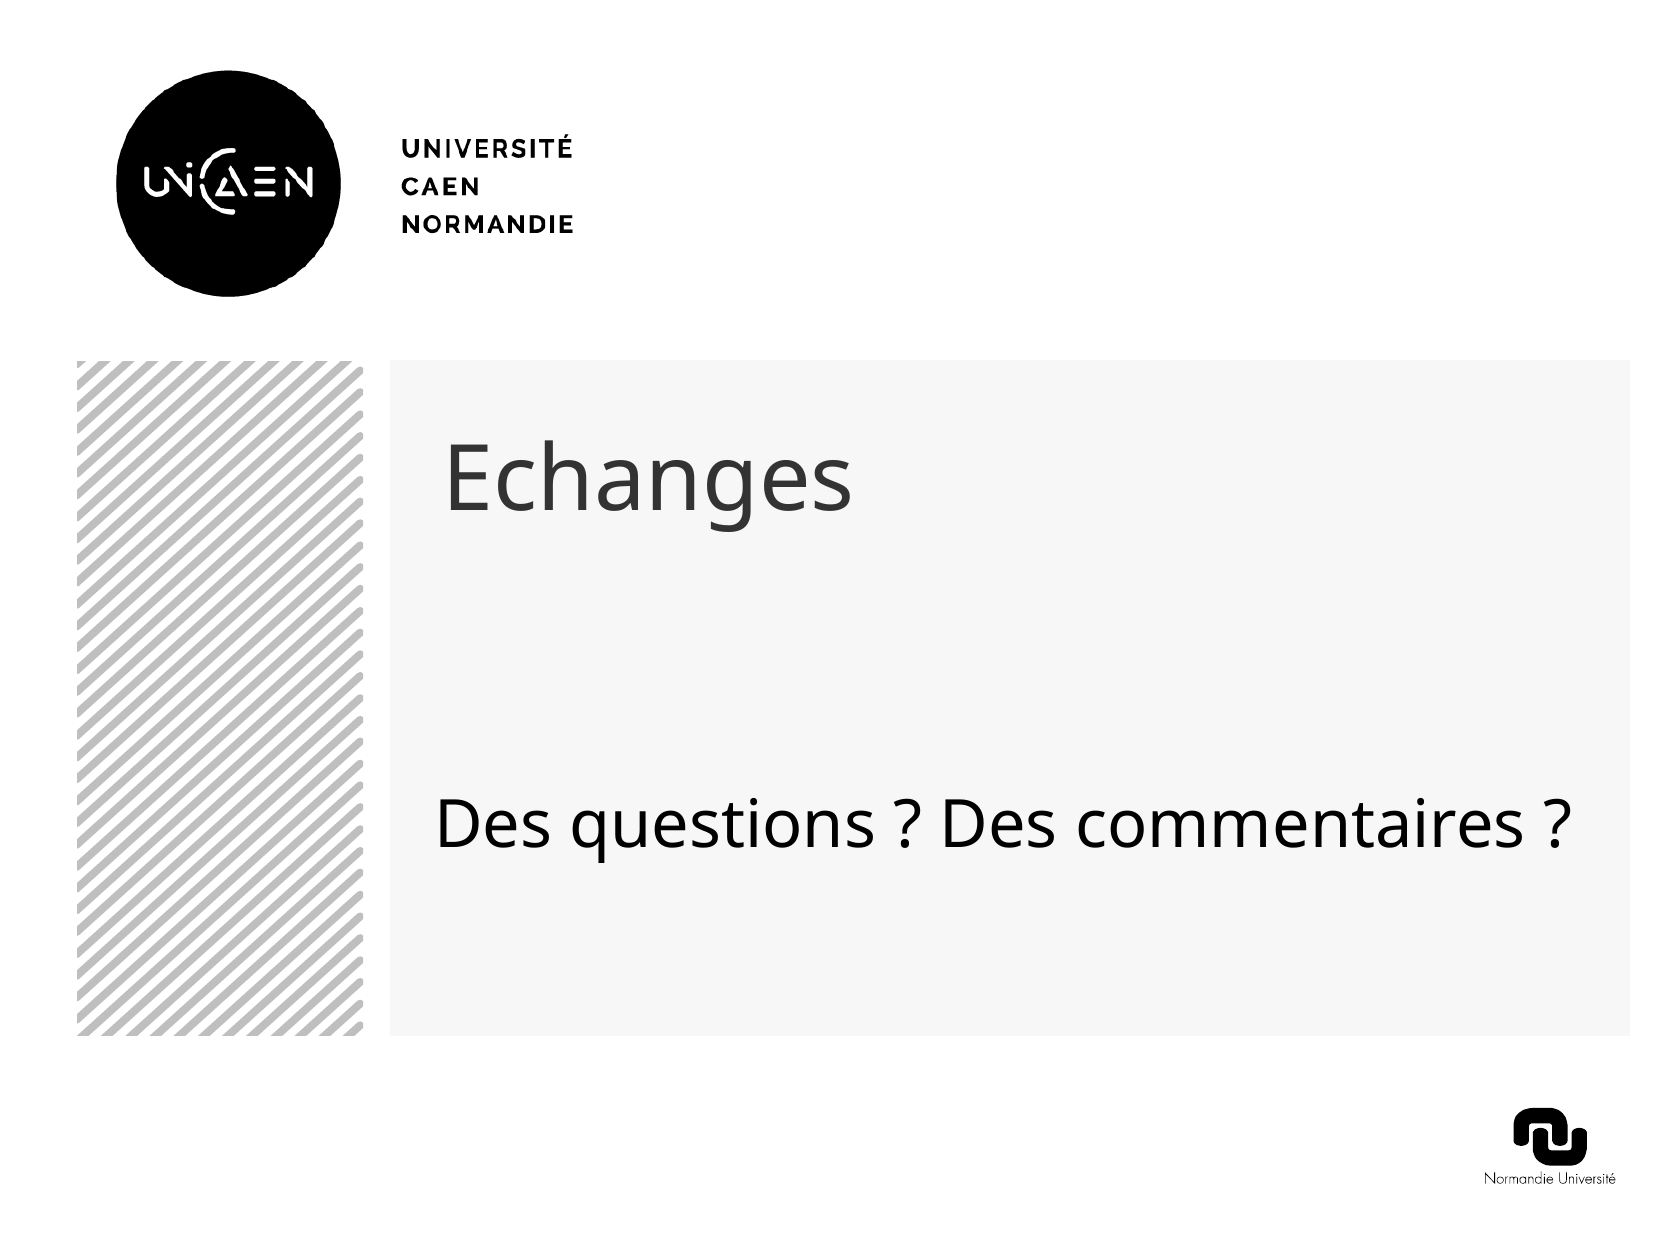

# Echanges
Des questions ? Des commentaires ?
41
Découverte Ecampus pourn les personnels administratifs